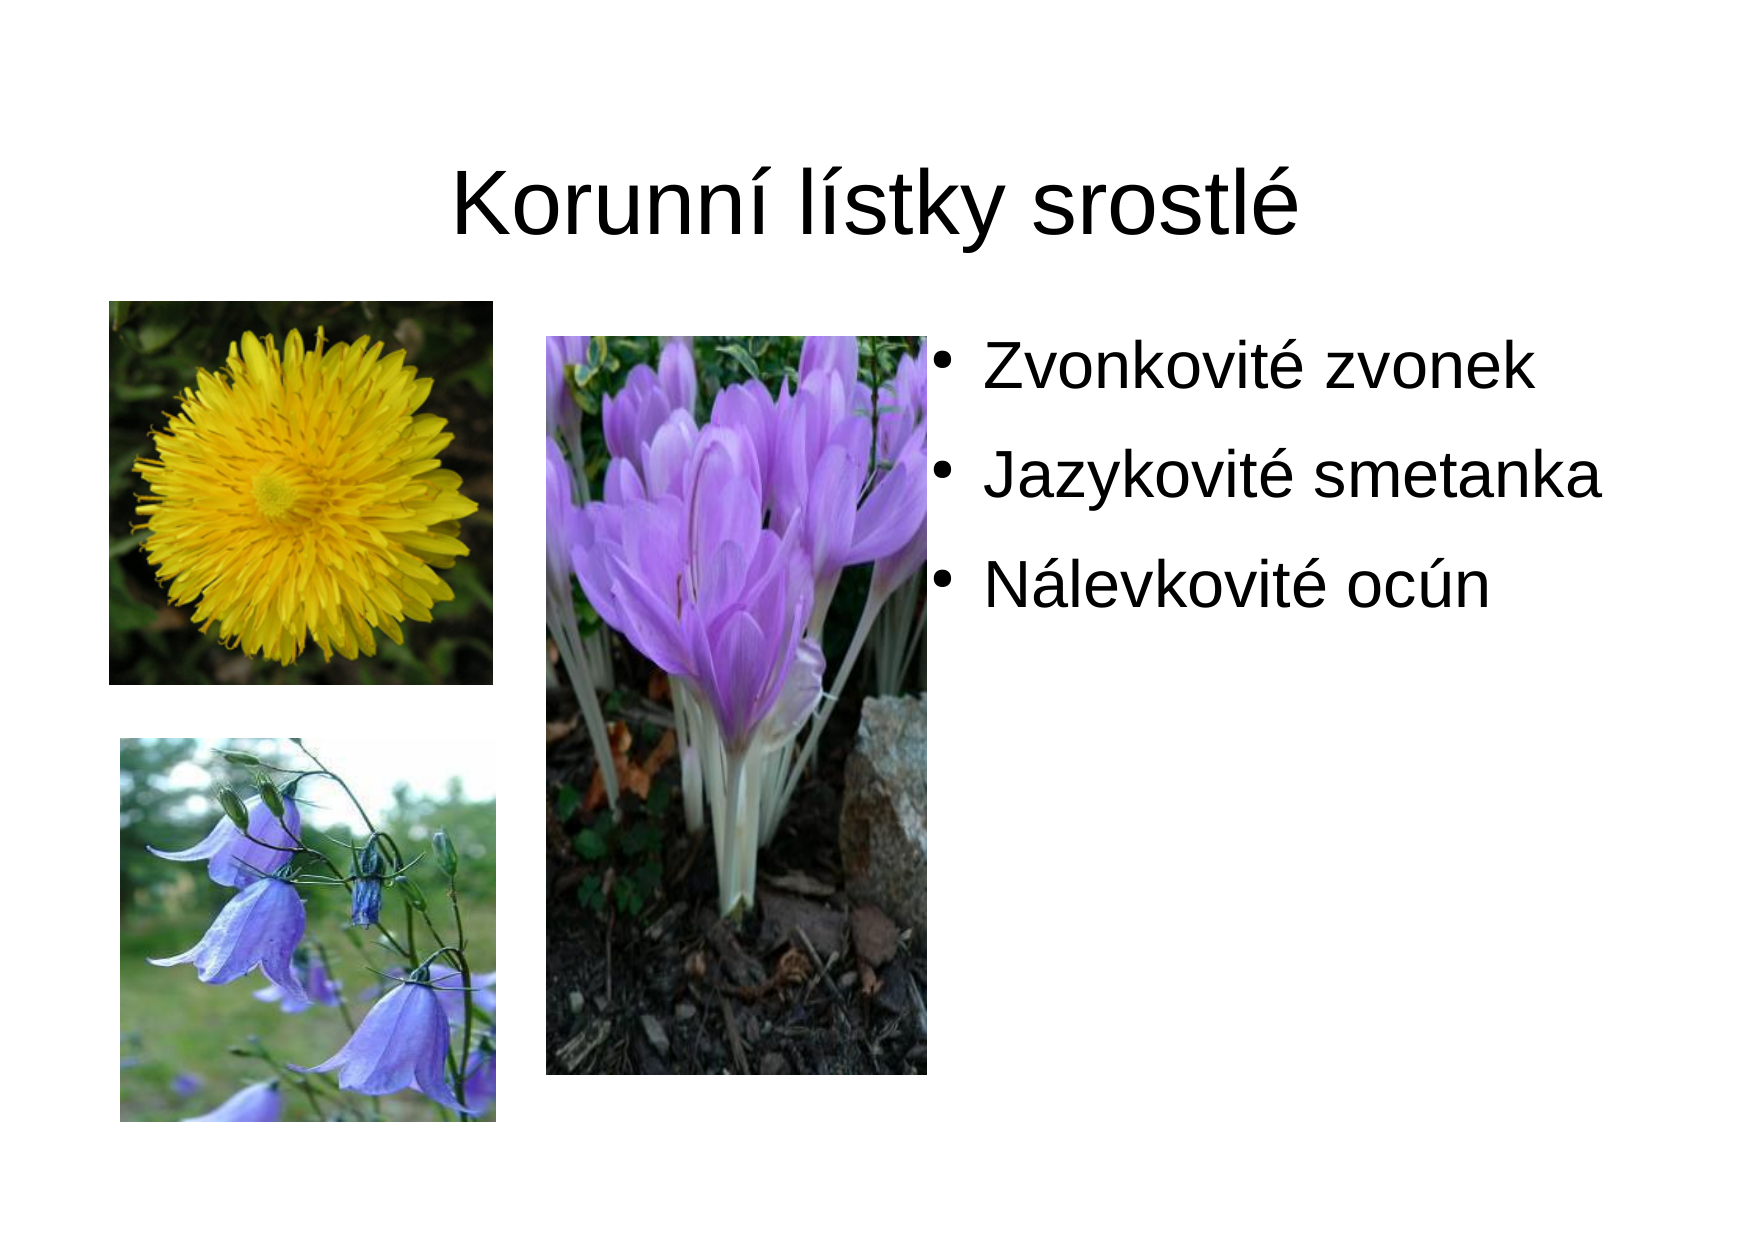

# Korunní lístky srostlé
Zvonkovité zvonek
Jazykovité smetanka
Nálevkovité ocún